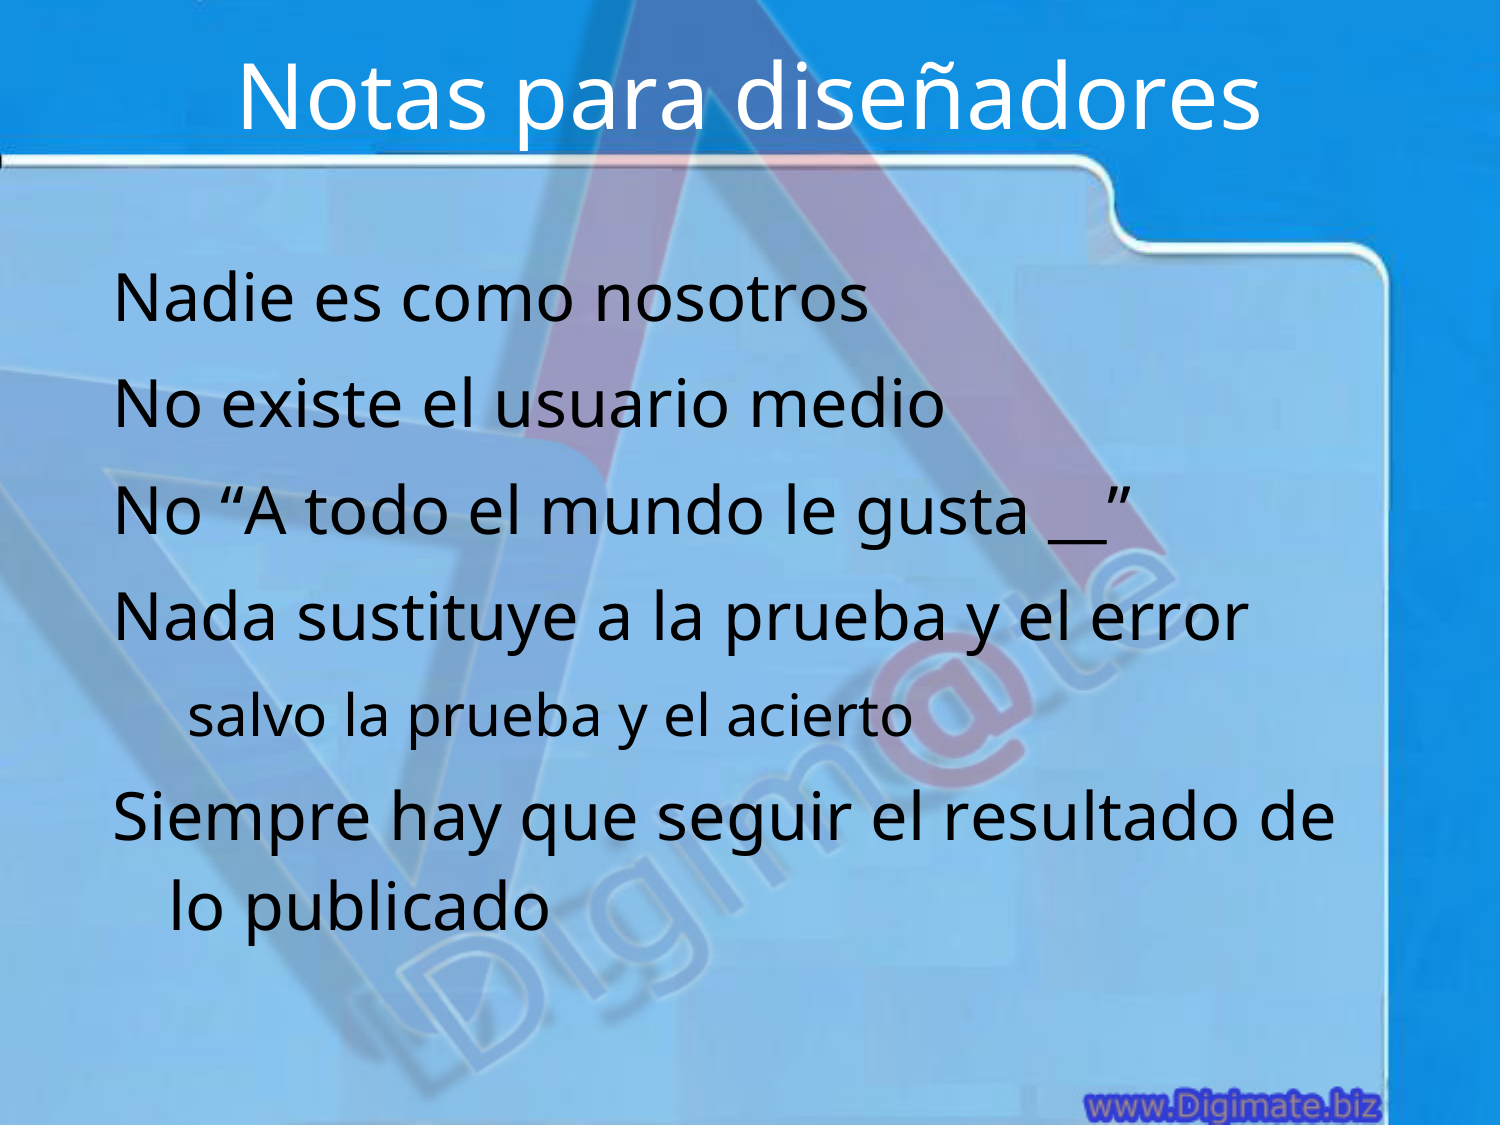

# Notas para diseñadores
Nadie es como nosotros
No existe el usuario medio
No “A todo el mundo le gusta __”
Nada sustituye a la prueba y el error
salvo la prueba y el acierto
Siempre hay que seguir el resultado de lo publicado